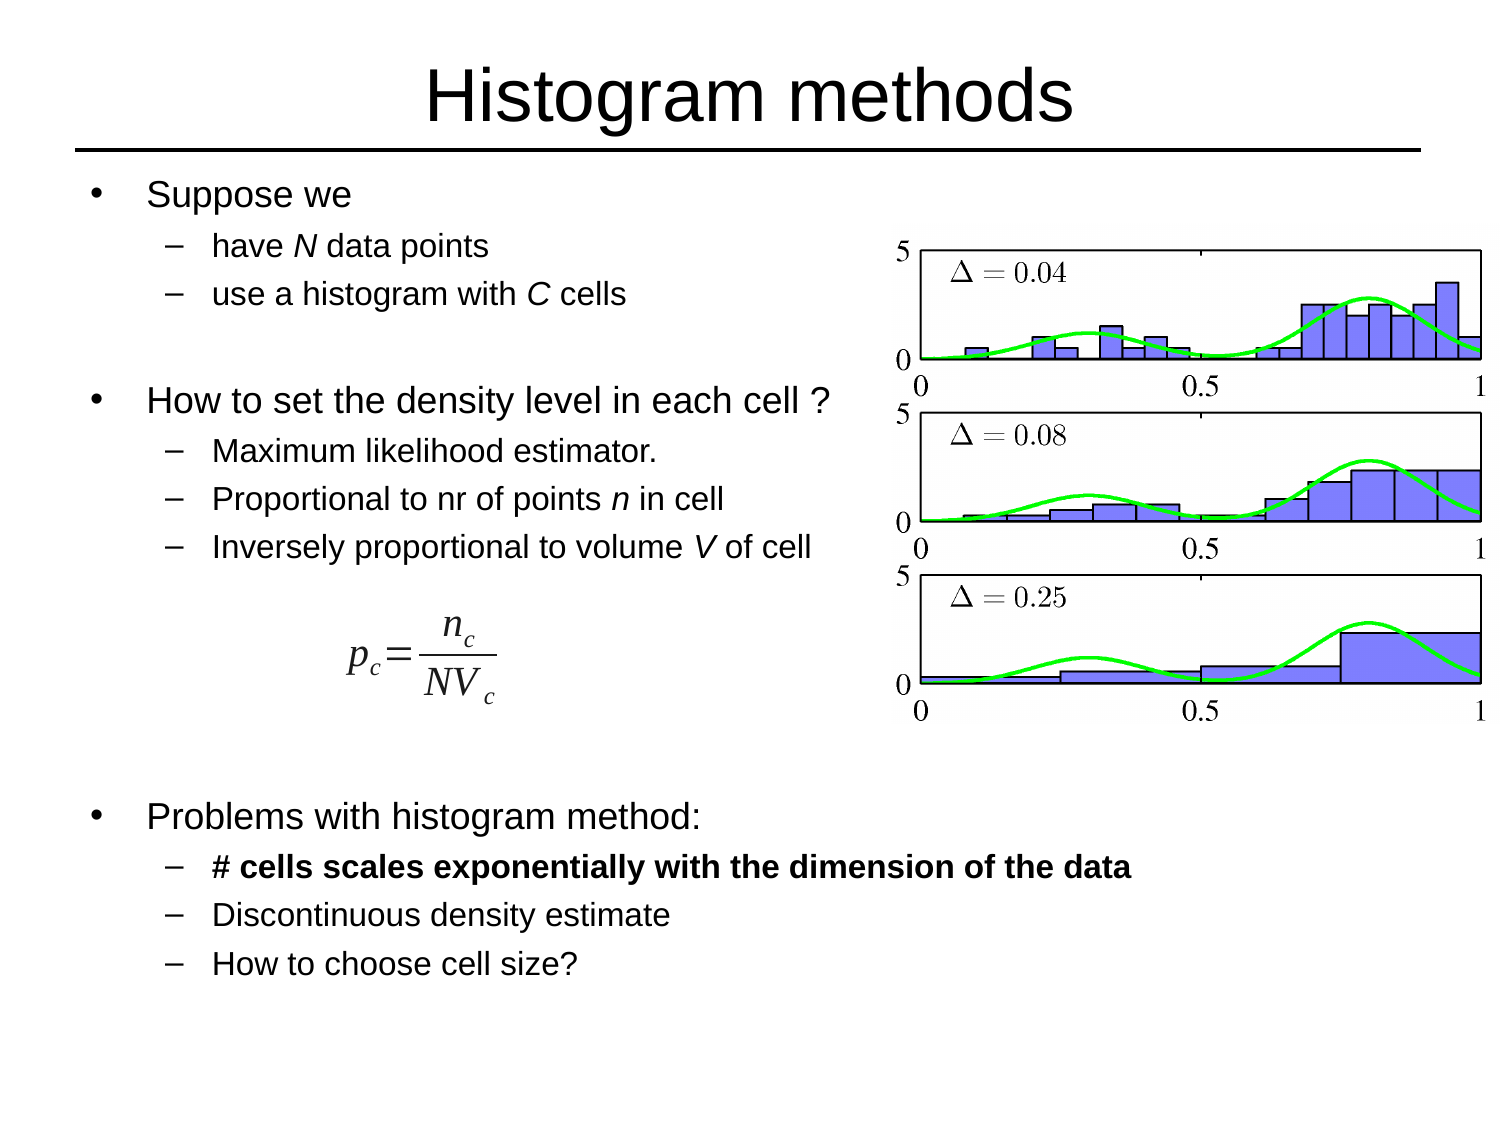

# Histogram methods
Suppose we
have N data points
use a histogram with C cells
How to set the density level in each cell ?
Maximum likelihood estimator.
Proportional to nr of points n in cell
Inversely proportional to volume V of cell
Problems with histogram method:
# cells scales exponentially with the dimension of the data
Discontinuous density estimate
How to choose cell size?